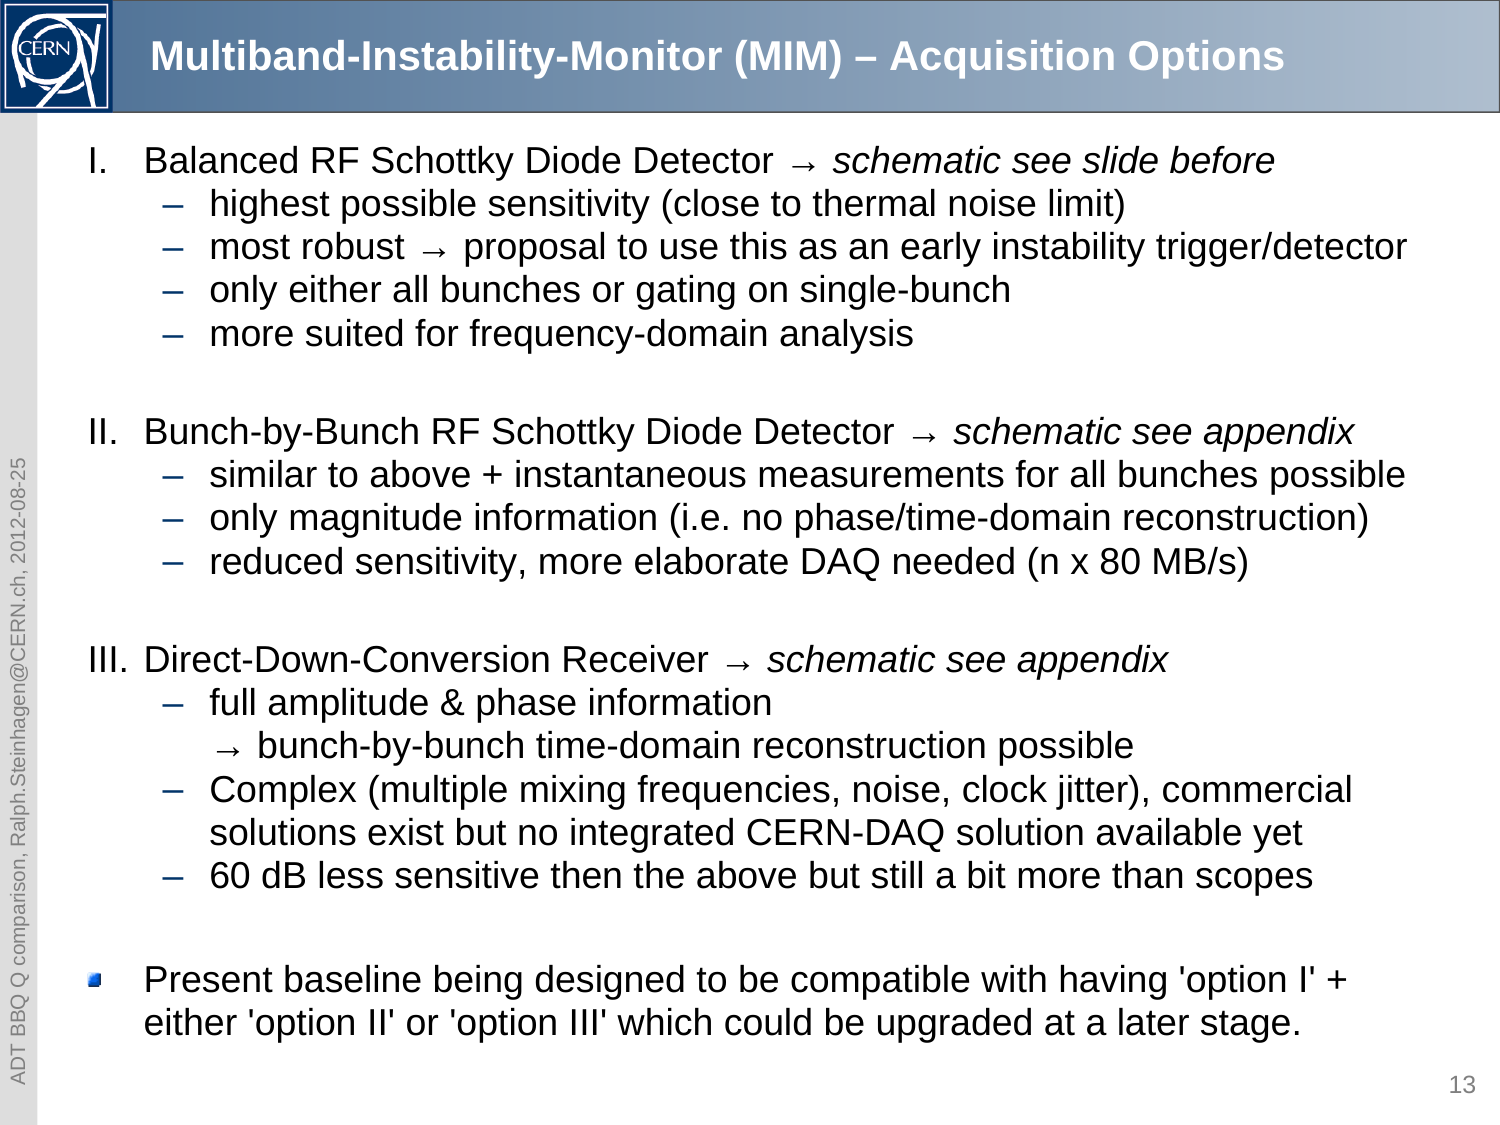

# Multiband-Instability-Monitor (MIM) – Acquisition Options
Balanced RF Schottky Diode Detector → schematic see slide before
highest possible sensitivity (close to thermal noise limit)
most robust → proposal to use this as an early instability trigger/detector
only either all bunches or gating on single-bunch
more suited for frequency-domain analysis
Bunch-by-Bunch RF Schottky Diode Detector → schematic see appendix
similar to above + instantaneous measurements for all bunches possible
only magnitude information (i.e. no phase/time-domain reconstruction)
reduced sensitivity, more elaborate DAQ needed (n x 80 MB/s)
Direct-Down-Conversion Receiver → schematic see appendix
full amplitude & phase information 					→ bunch-by-bunch time-domain reconstruction possible
Complex (multiple mixing frequencies, noise, clock jitter), commercial solutions exist but no integrated CERN-DAQ solution available yet
60 dB less sensitive then the above but still a bit more than scopes
Present baseline being designed to be compatible with having 'option I' + either 'option II' or 'option III' which could be upgraded at a later stage.